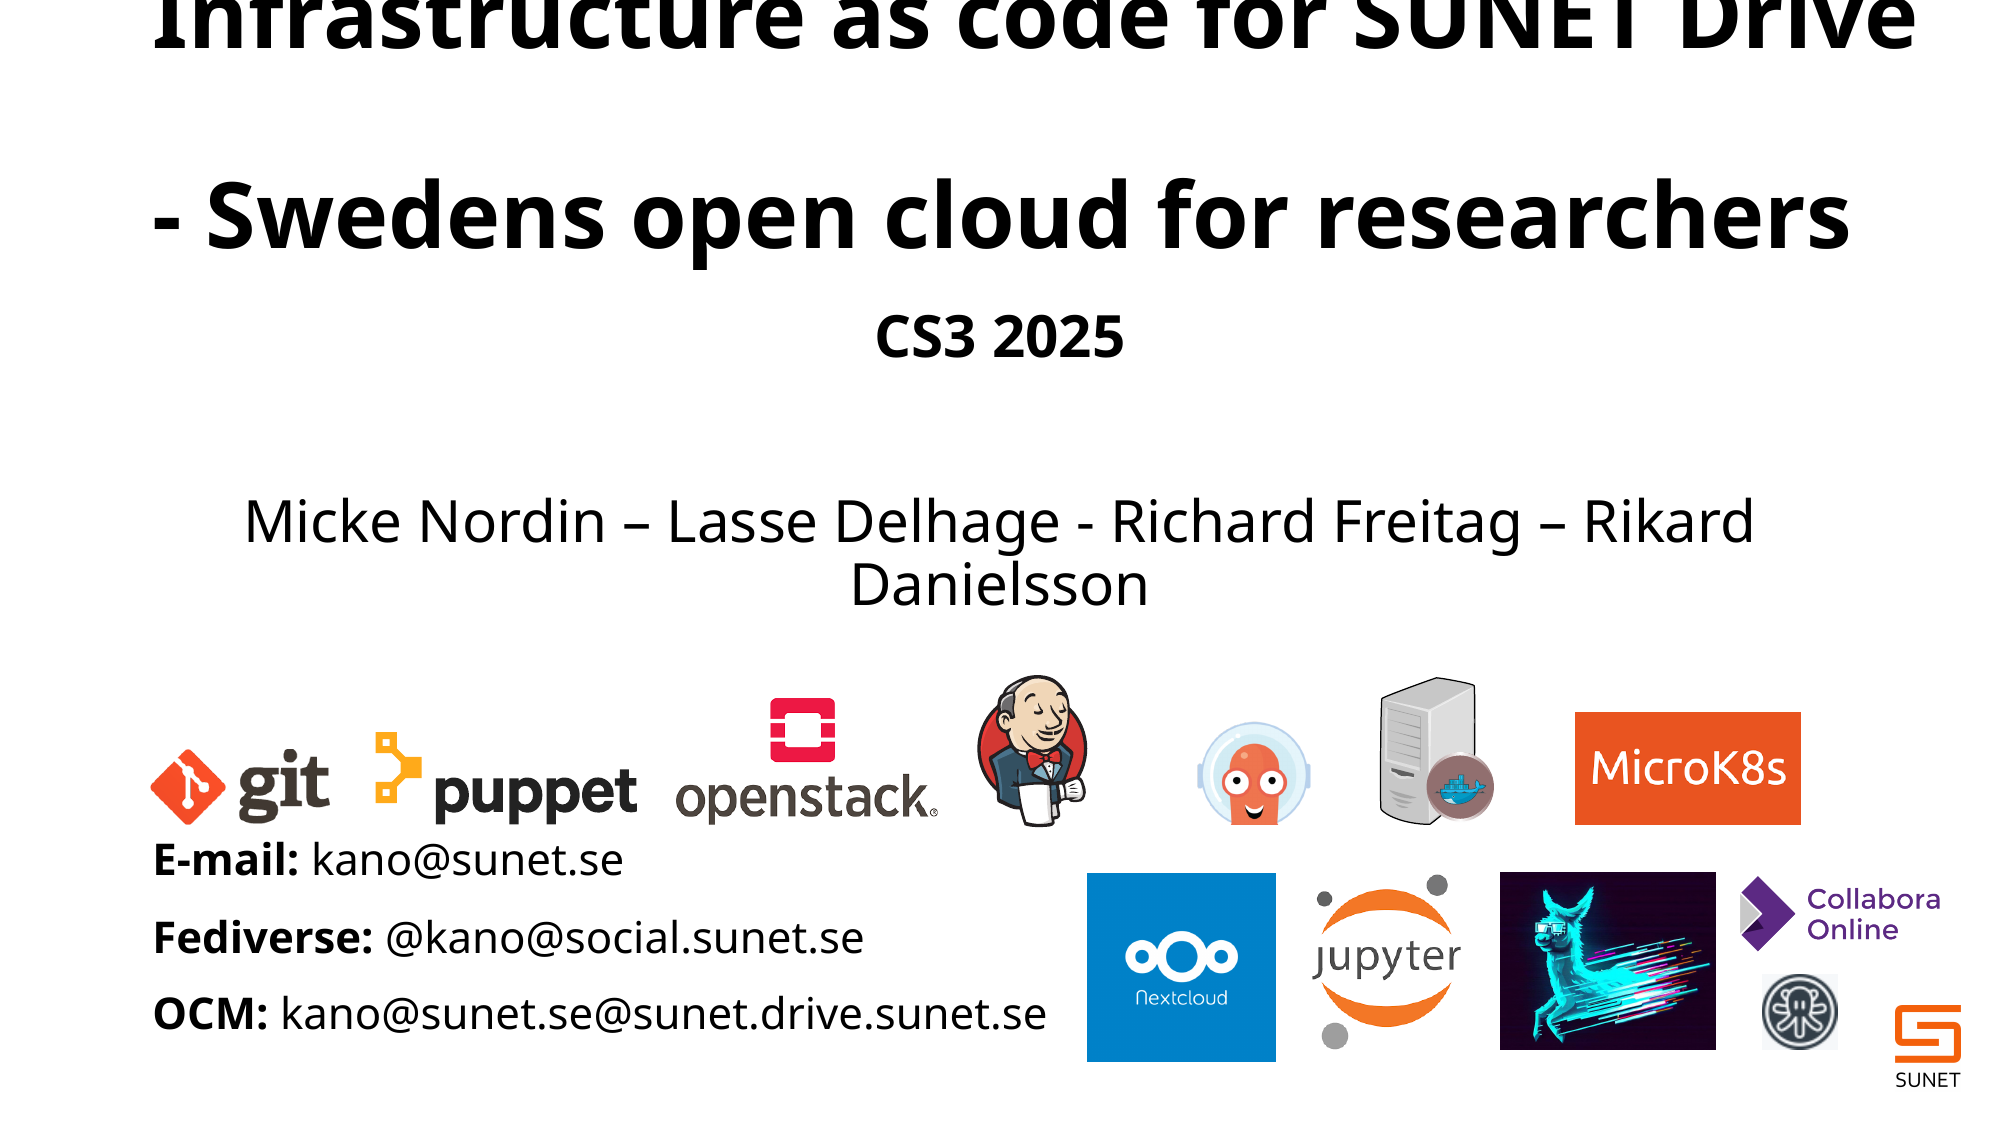

# Infrastructure as code for SUNET Drive - Swedens open cloud for researchers
CS3 2025
Micke Nordin – Lasse Delhage - Richard Freitag – Rikard Danielsson
E-mail: kano@sunet.se
Fediverse: @kano@social.sunet.se
OCM: kano@sunet.se@sunet.drive.sunet.se